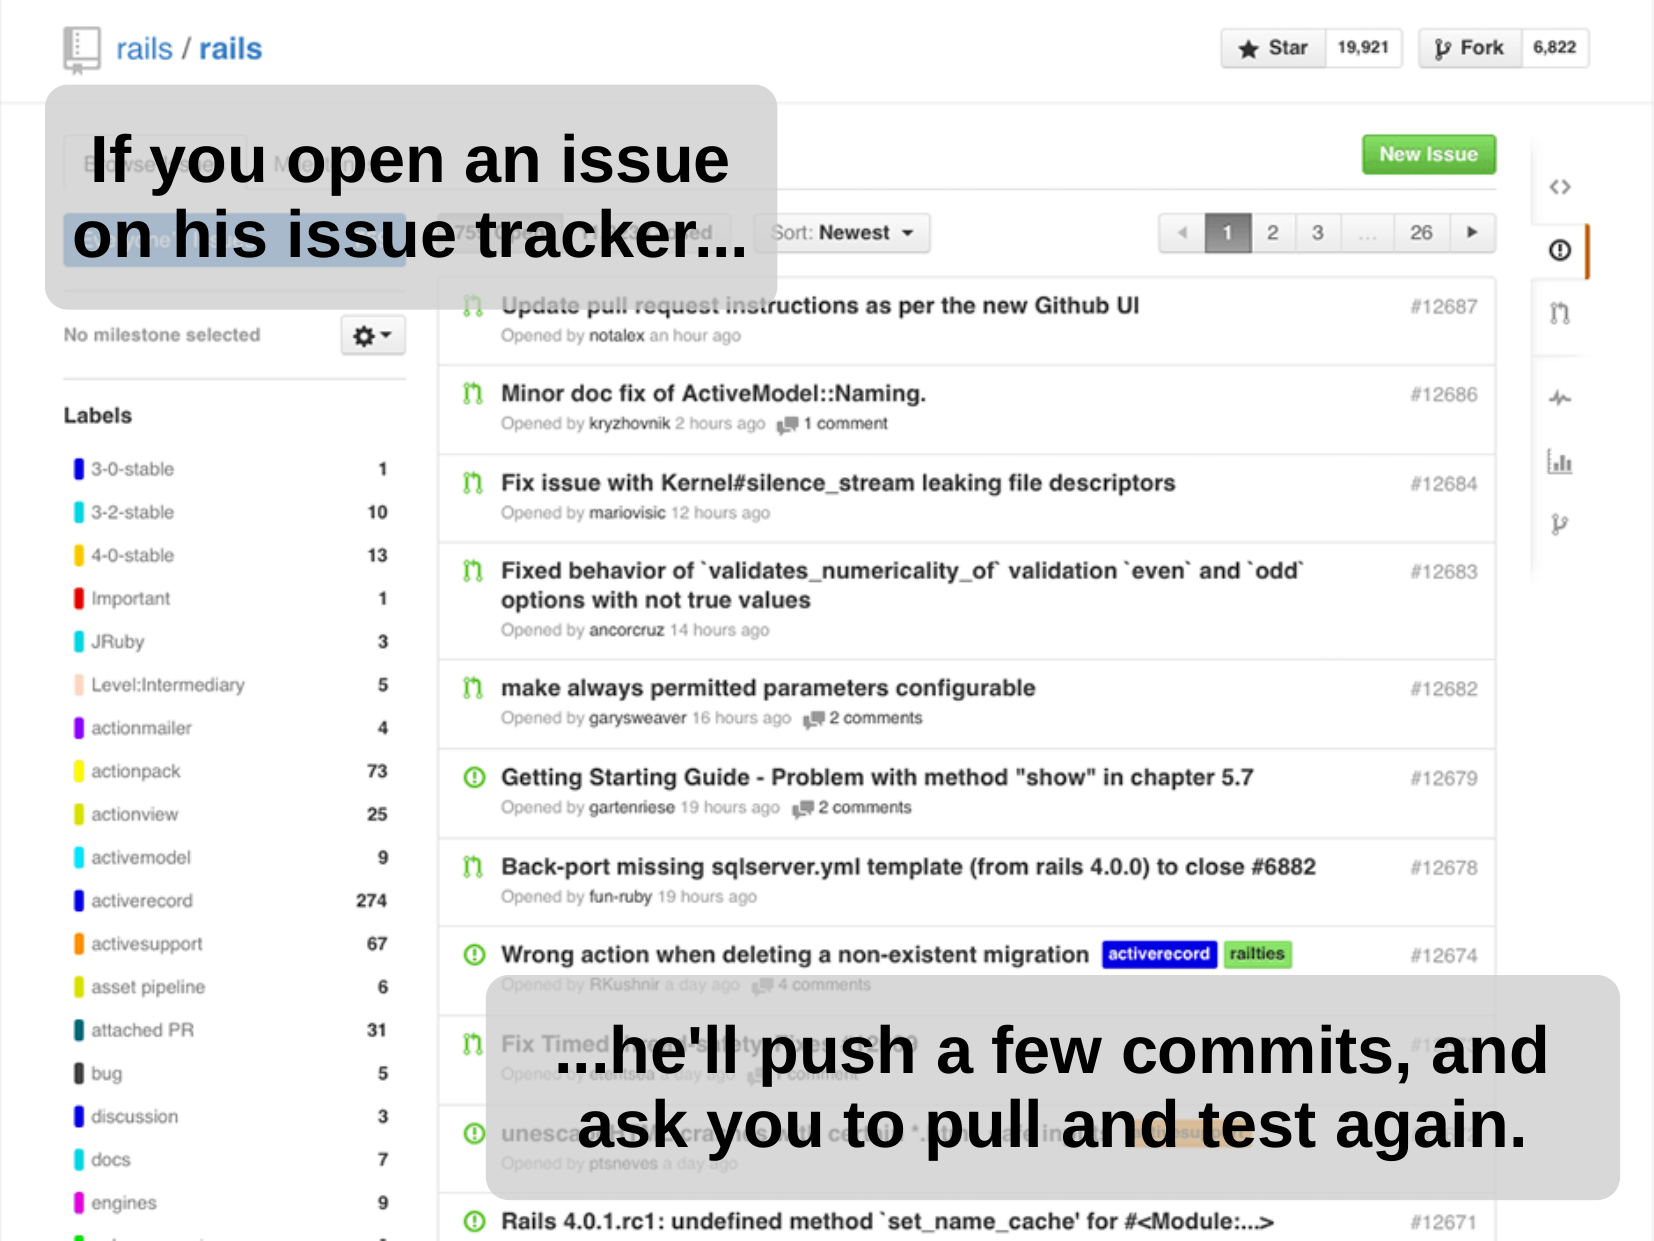

If you open an issue on his issue tracker...
...he'll push a few commits, and ask you to pull and test again.